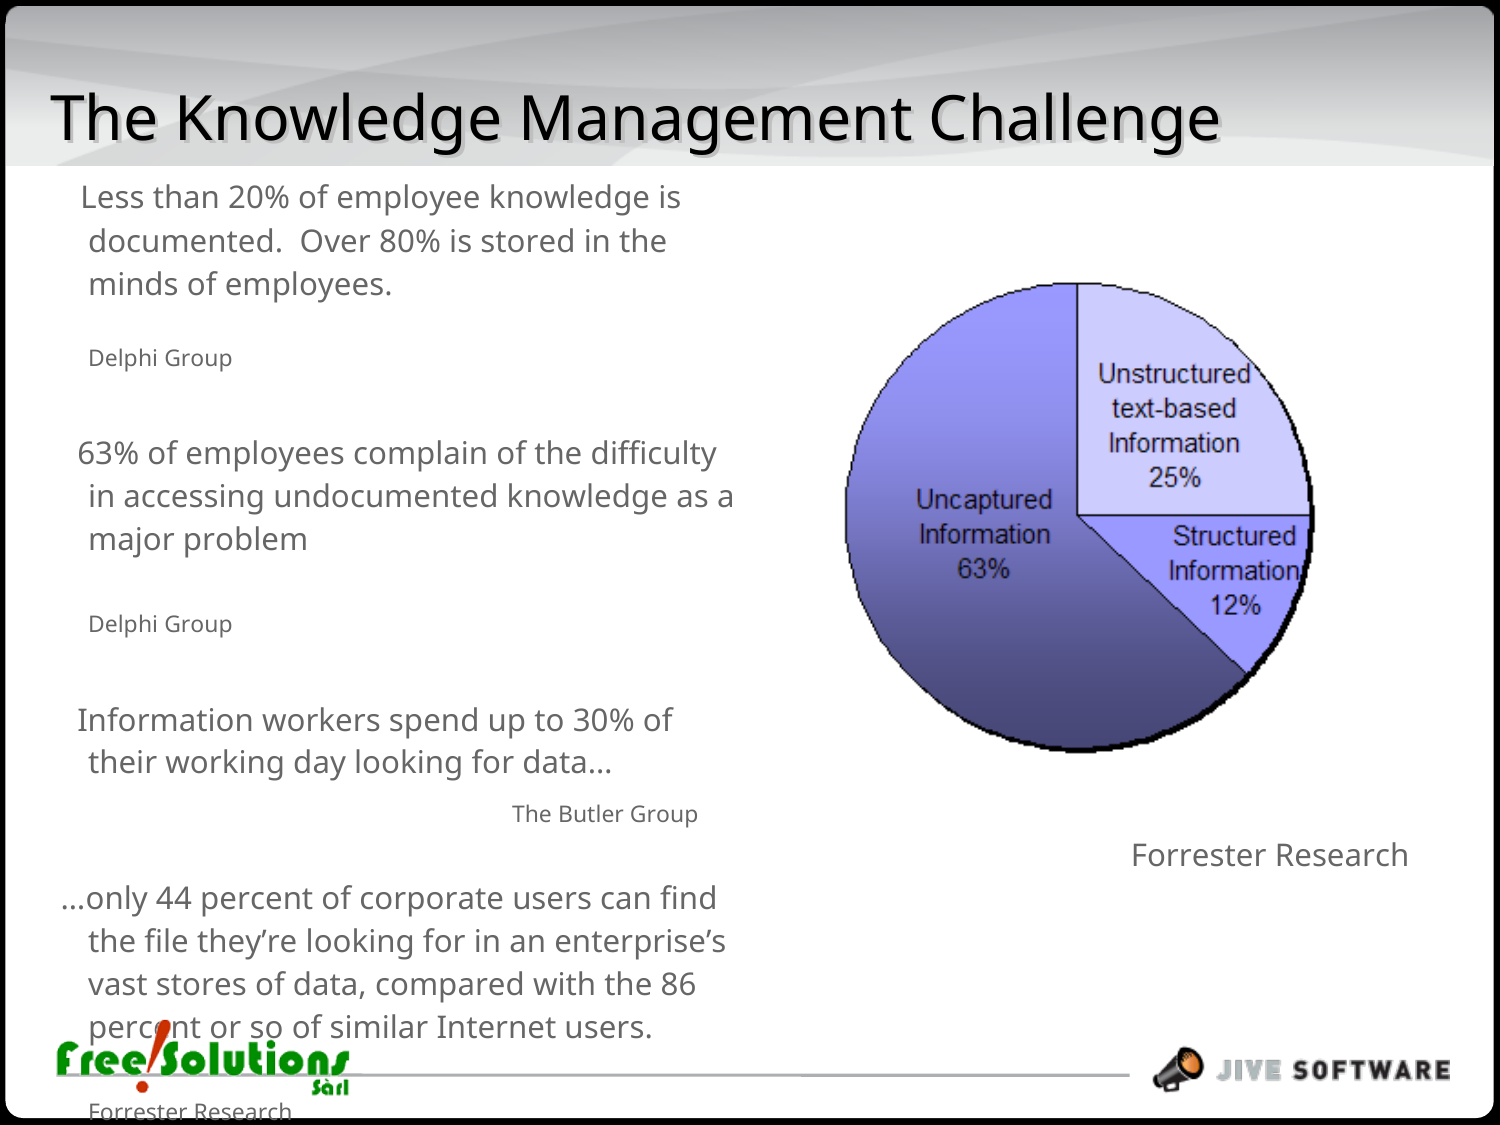

The Knowledge Management Challenge
 Less than 20% of employee knowledge is documented. Over 80% is stored in the minds of employees.
					Delphi Group
 63% of employees complain of the difficulty in accessing undocumented knowledge as a major problem
					Delphi Group
 Information workers spend up to 30% of their working day looking for data…
			 The Butler Group
 …only 44 percent of corporate users can find the file they’re looking for in an enterprise’s vast stores of data, compared with the 86 percent or so of similar Internet users.
					 Forrester Research
Forrester Research